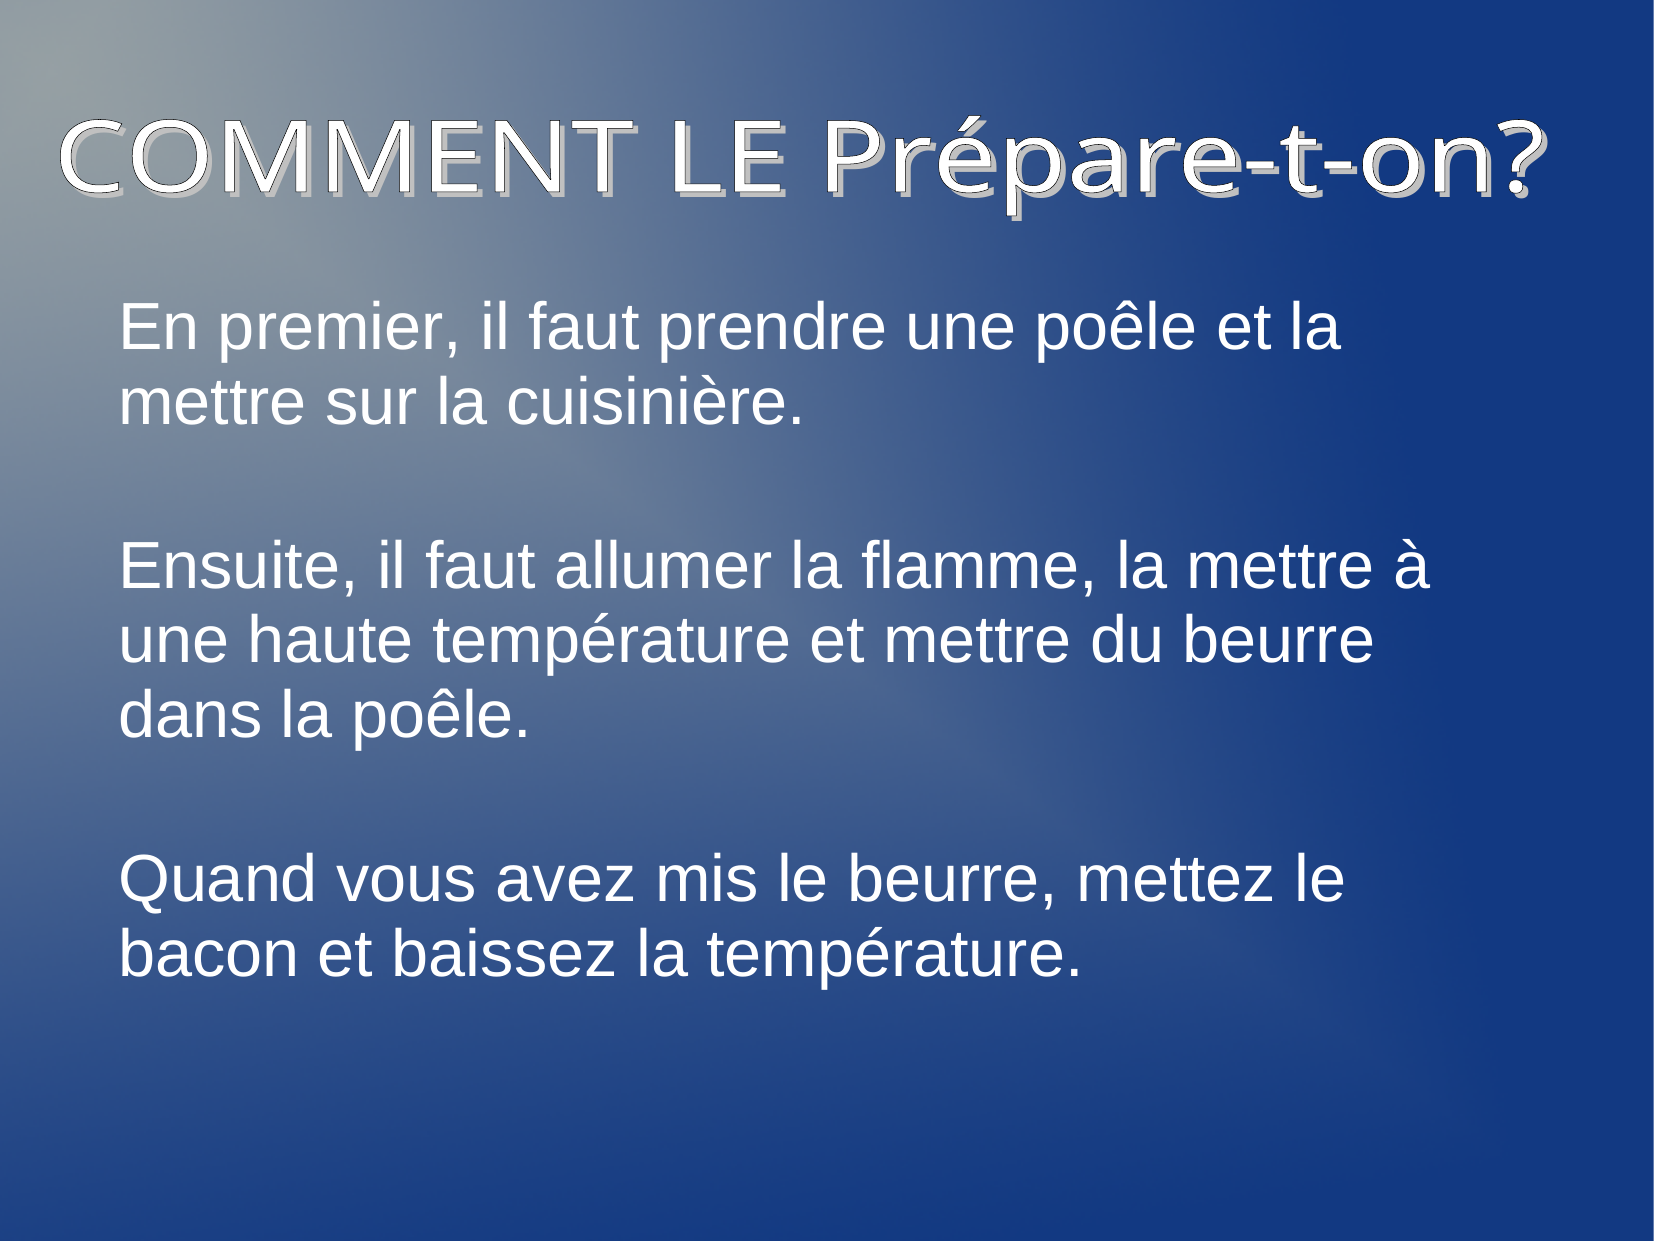

# COMMENT LE Prépare-t-on?
En premier, il faut prendre une poêle et la mettre sur la cuisinière.
Ensuite, il faut allumer la flamme, la mettre à une haute température et mettre du beurre dans la poêle.
Quand vous avez mis le beurre, mettez le bacon et baissez la température.